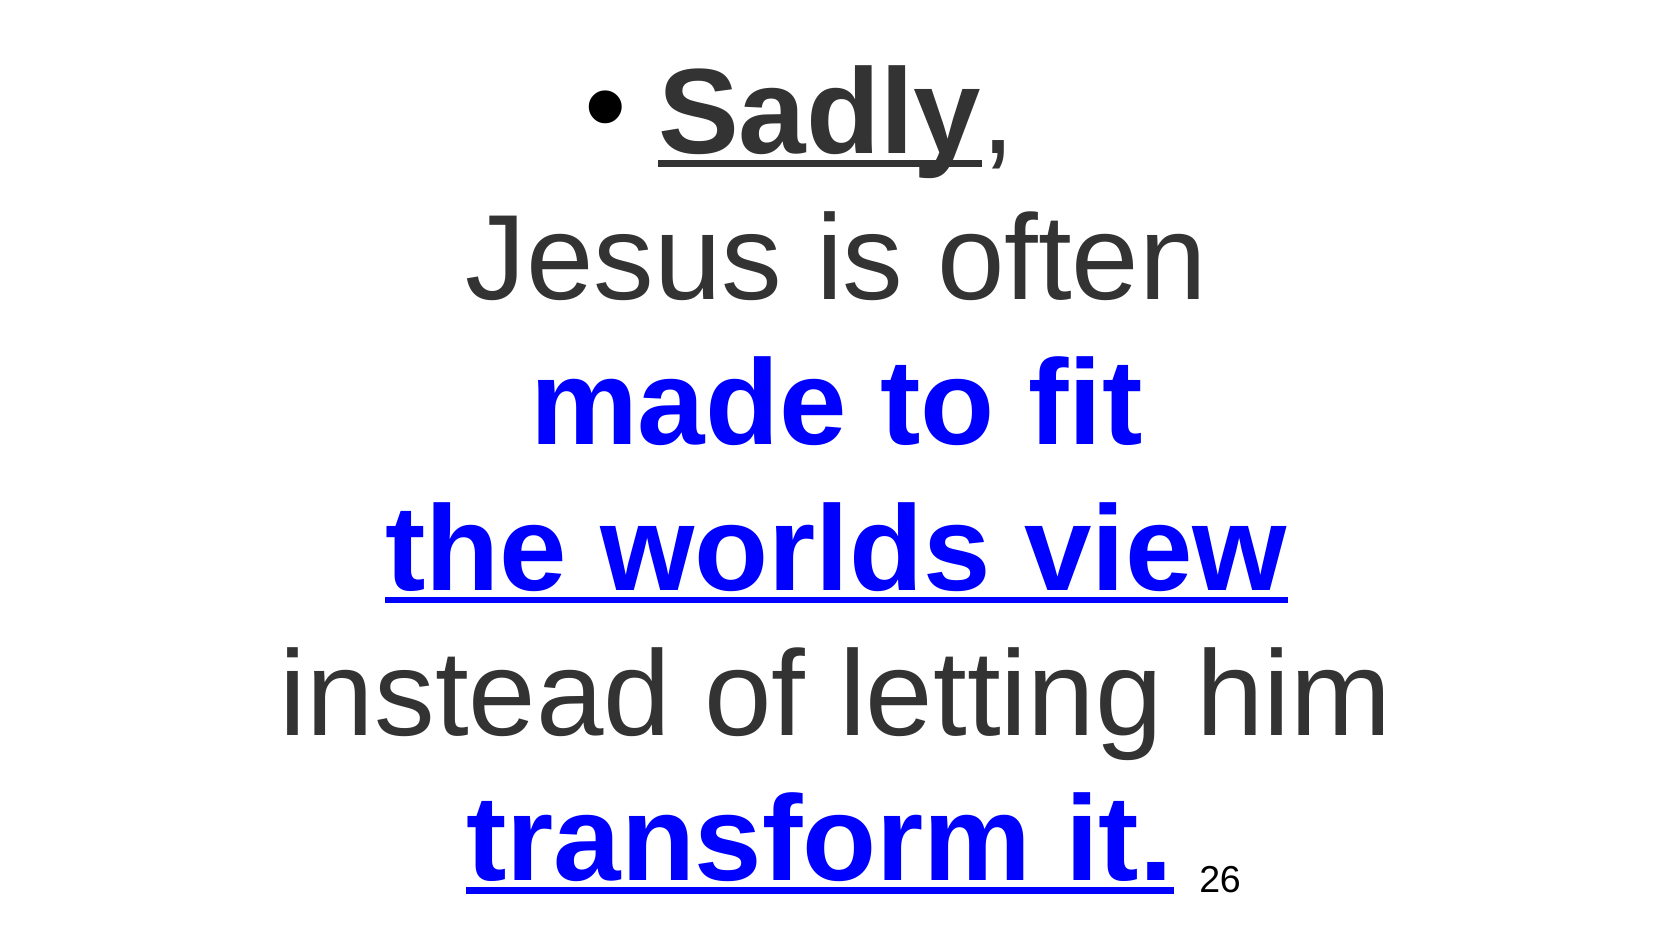

# Sadly, Jesus is often made to fit the worlds view instead of letting him transform it.
26